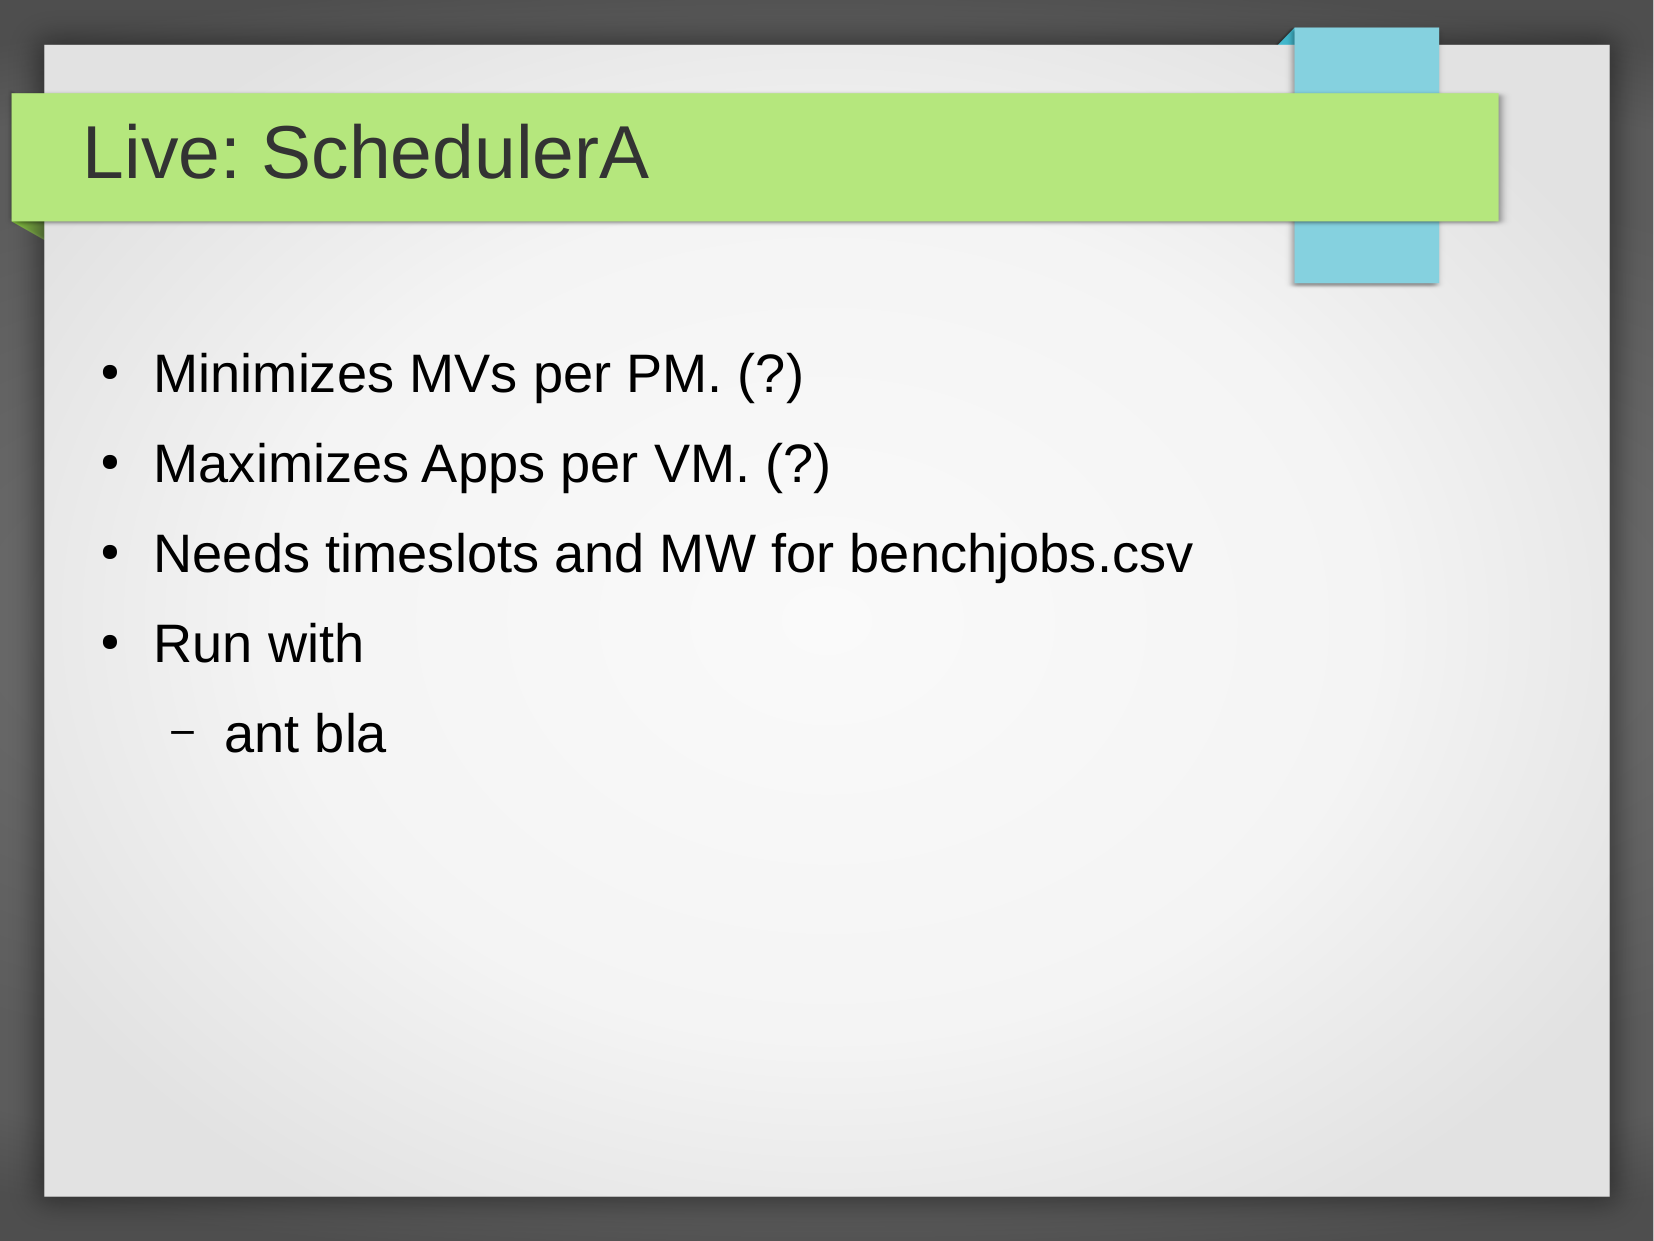

# Live: SchedulerA
Minimizes MVs per PM. (?)
Maximizes Apps per VM. (?)
Needs timeslots and MW for benchjobs.csv
Run with
ant bla